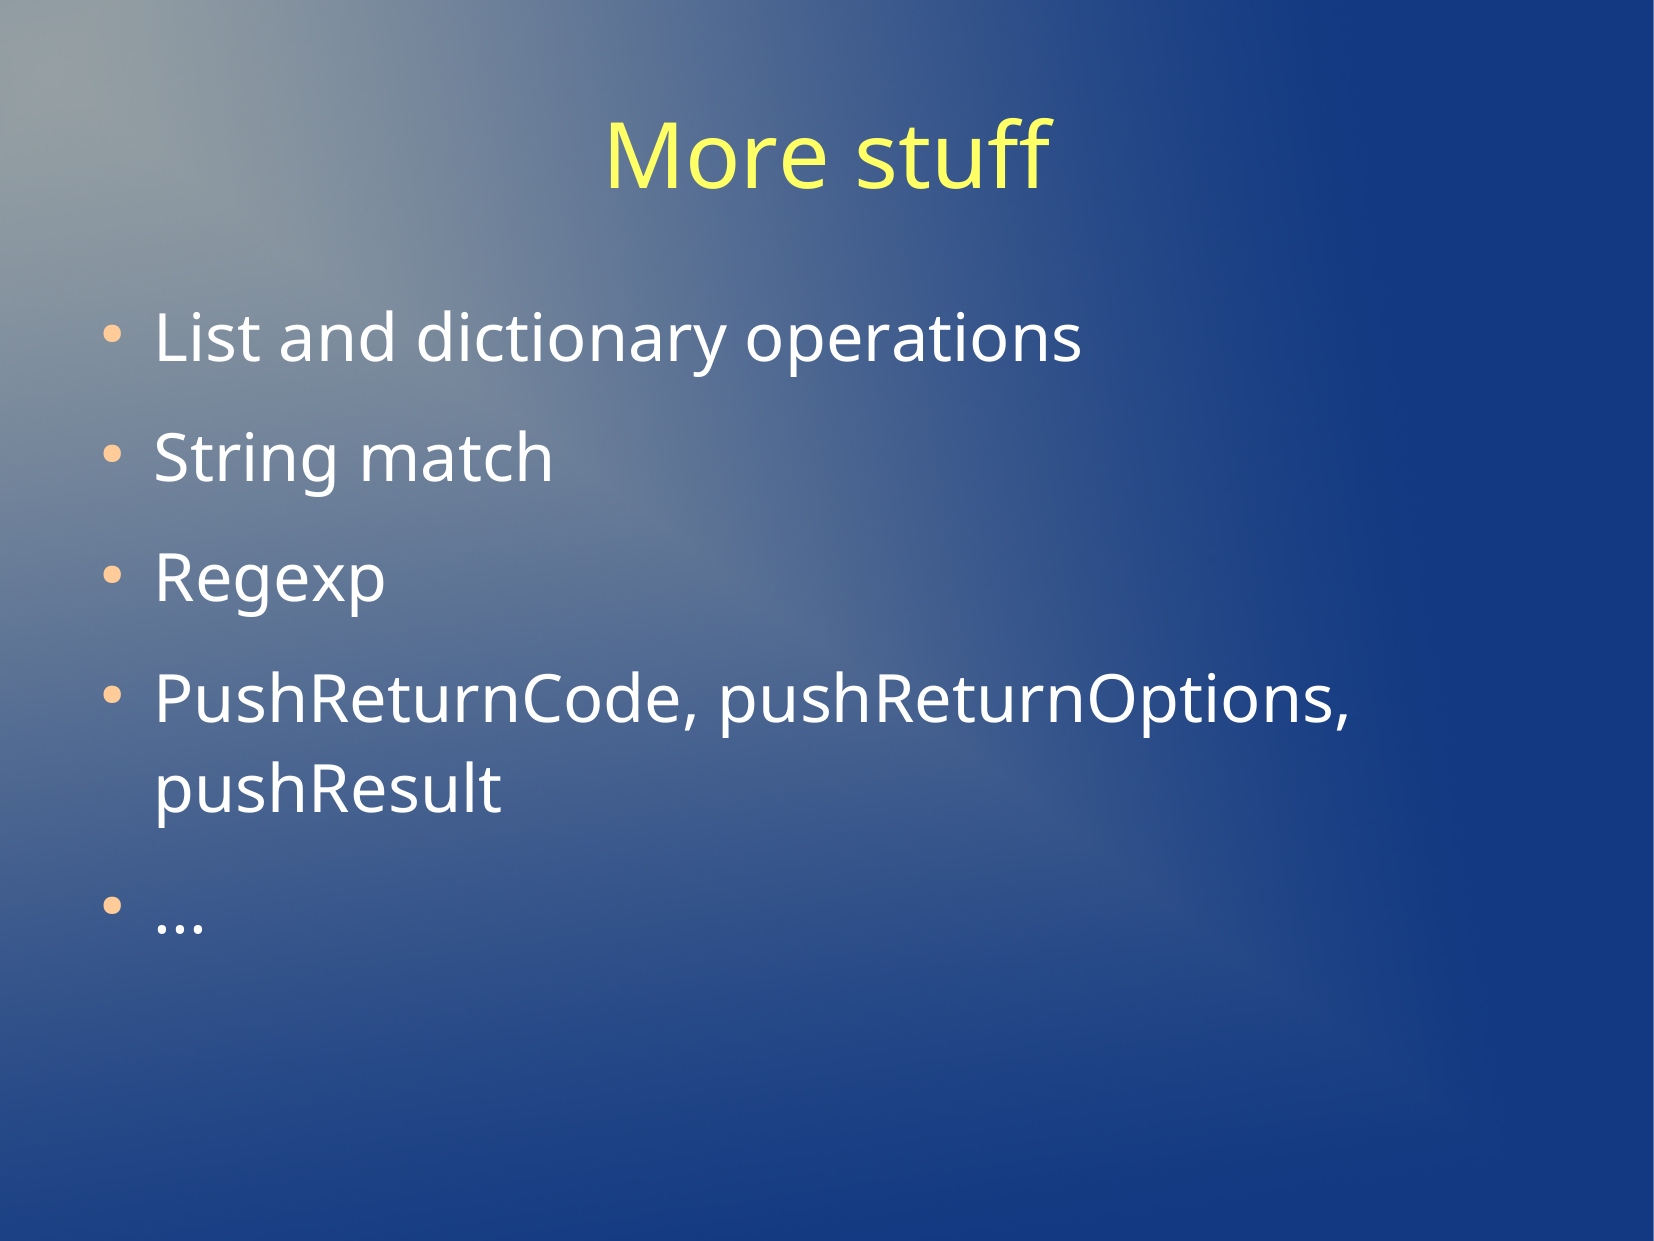

# More stuff
List and dictionary operations
String match
Regexp
PushReturnCode, pushReturnOptions, pushResult
...